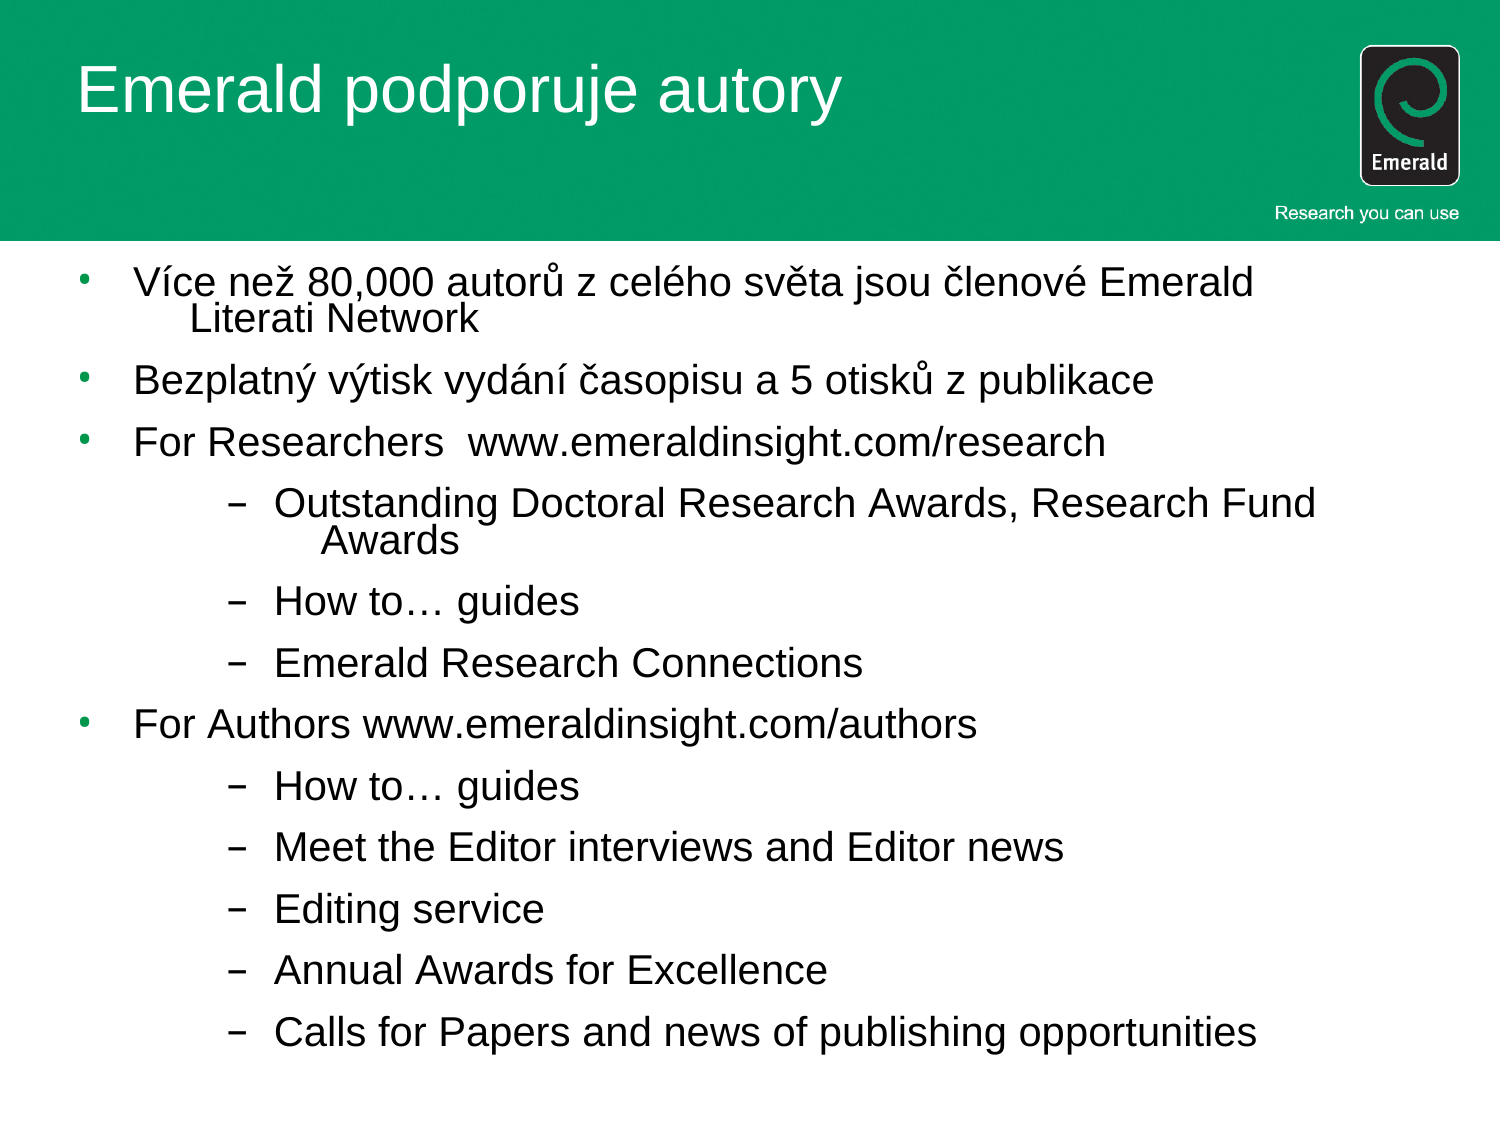

# Emerald podporuje autory
Více než 80,000 autorů z celého světa jsou členové Emerald Literati Network
Bezplatný výtisk vydání časopisu a 5 otisků z publikace
For Researchers www.emeraldinsight.com/research
Outstanding Doctoral Research Awards, Research Fund Awards
How to… guides
Emerald Research Connections
For Authors www.emeraldinsight.com/authors
How to… guides
Meet the Editor interviews and Editor news
Editing service
Annual Awards for Excellence
Calls for Papers and news of publishing opportunities